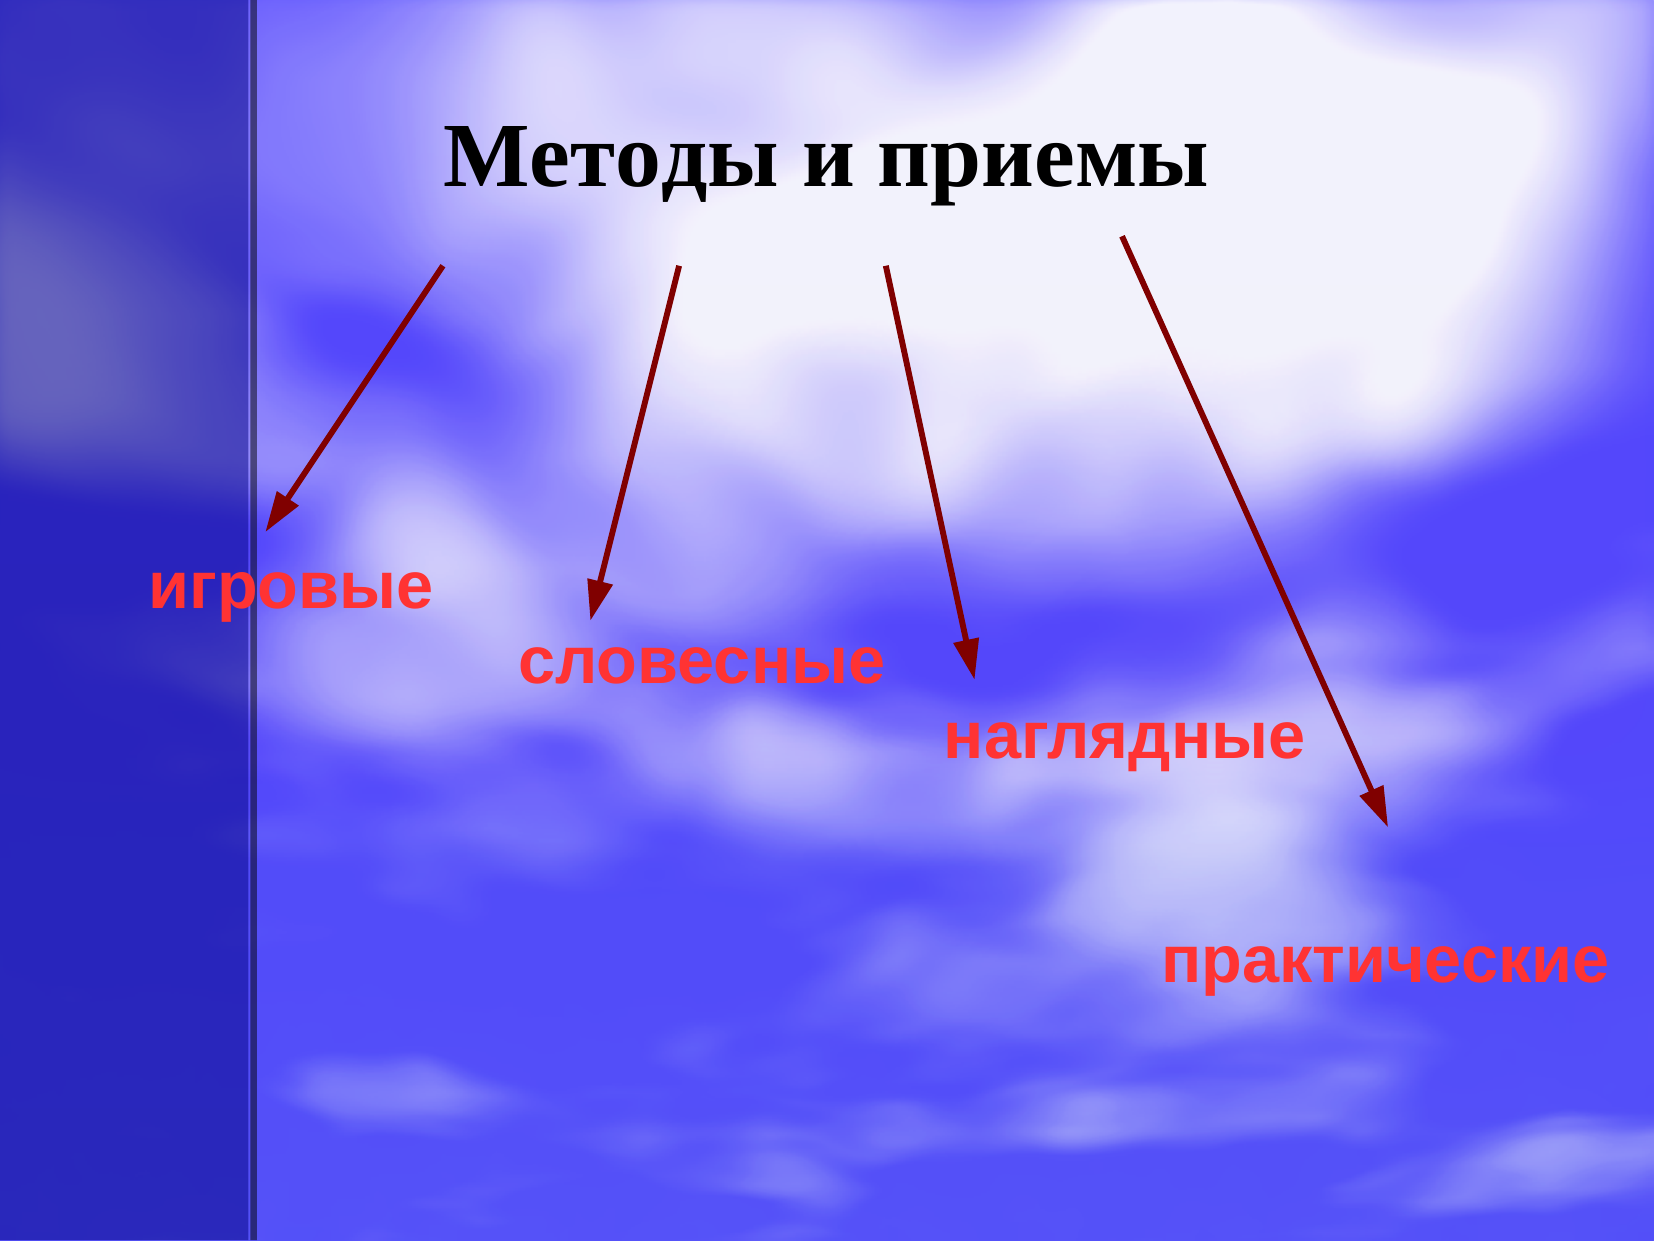

# Методы и приемы
игровые
 словесные
 наглядные практические